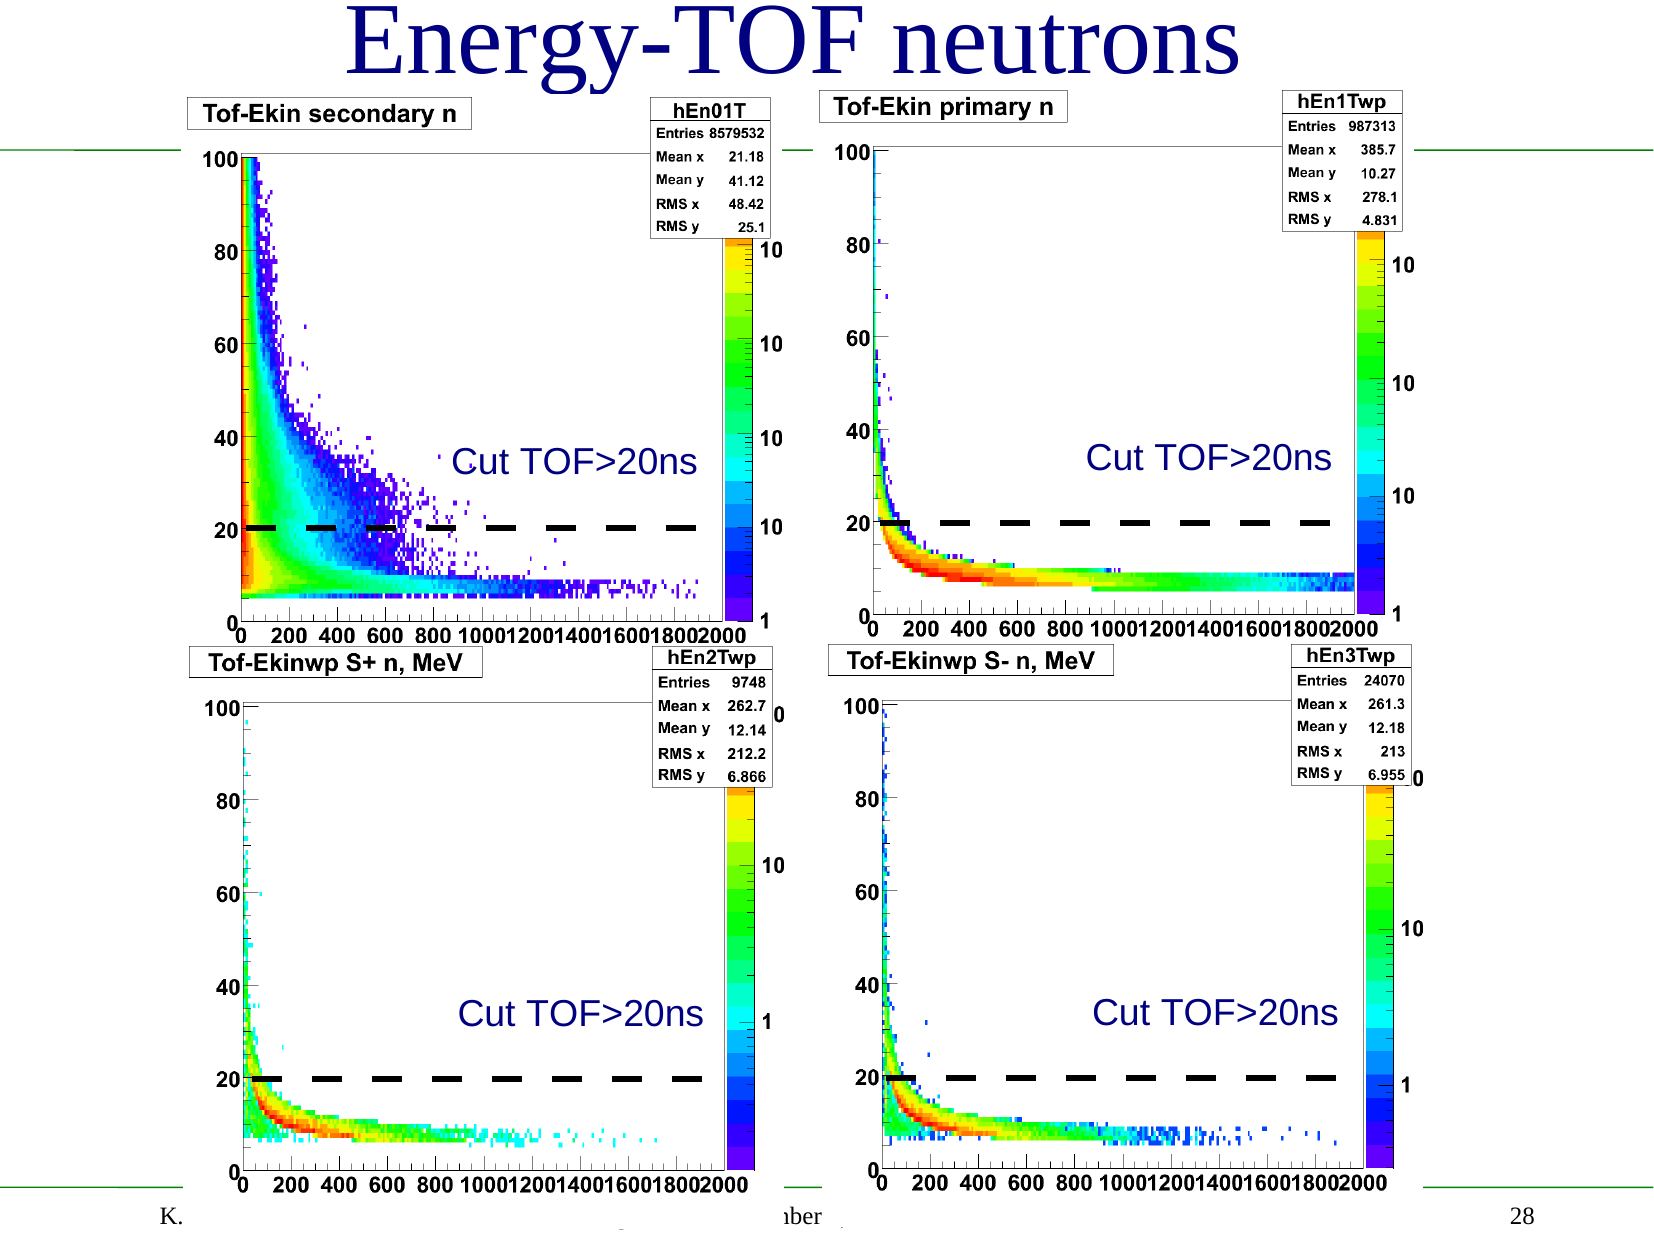

# Energy-TOF neutrons
Cut TOF>20ns
Cut TOF>20ns
Cut TOF>20ns
Cut TOF>20ns
K. Mikhailov. NDET for MPD. MPD meeting, Dubna, December 8, 2009